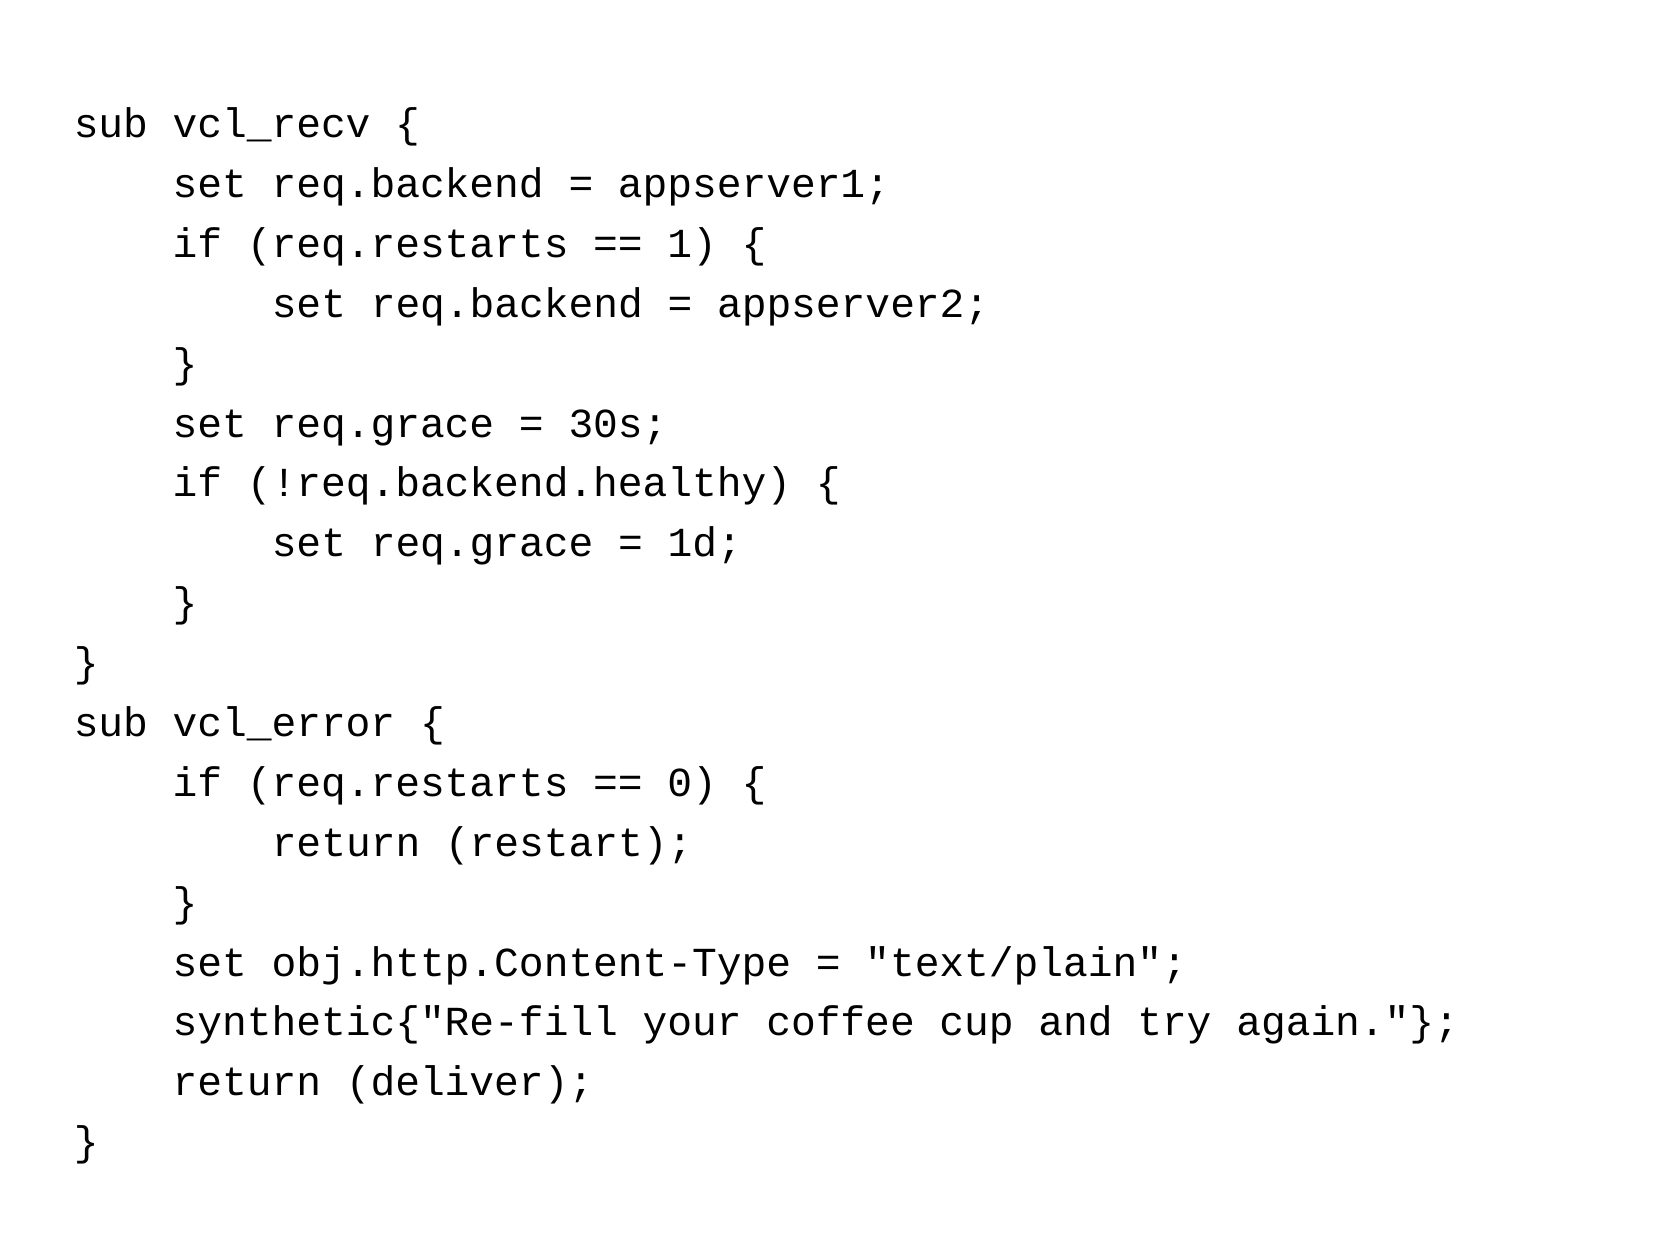

# sub vcl_recv {
 set req.backend = appserver1;
 if (req.restarts == 1) {
 set req.backend = appserver2;
 }
 set req.grace = 30s;
 if (!req.backend.healthy) {
 set req.grace = 1d;
 }
}
sub vcl_error {
 if (req.restarts == 0) {
 return (restart);
 }
 set obj.http.Content-Type = "text/plain";
 synthetic{"Re-fill your coffee cup and try again."};
 return (deliver);
}